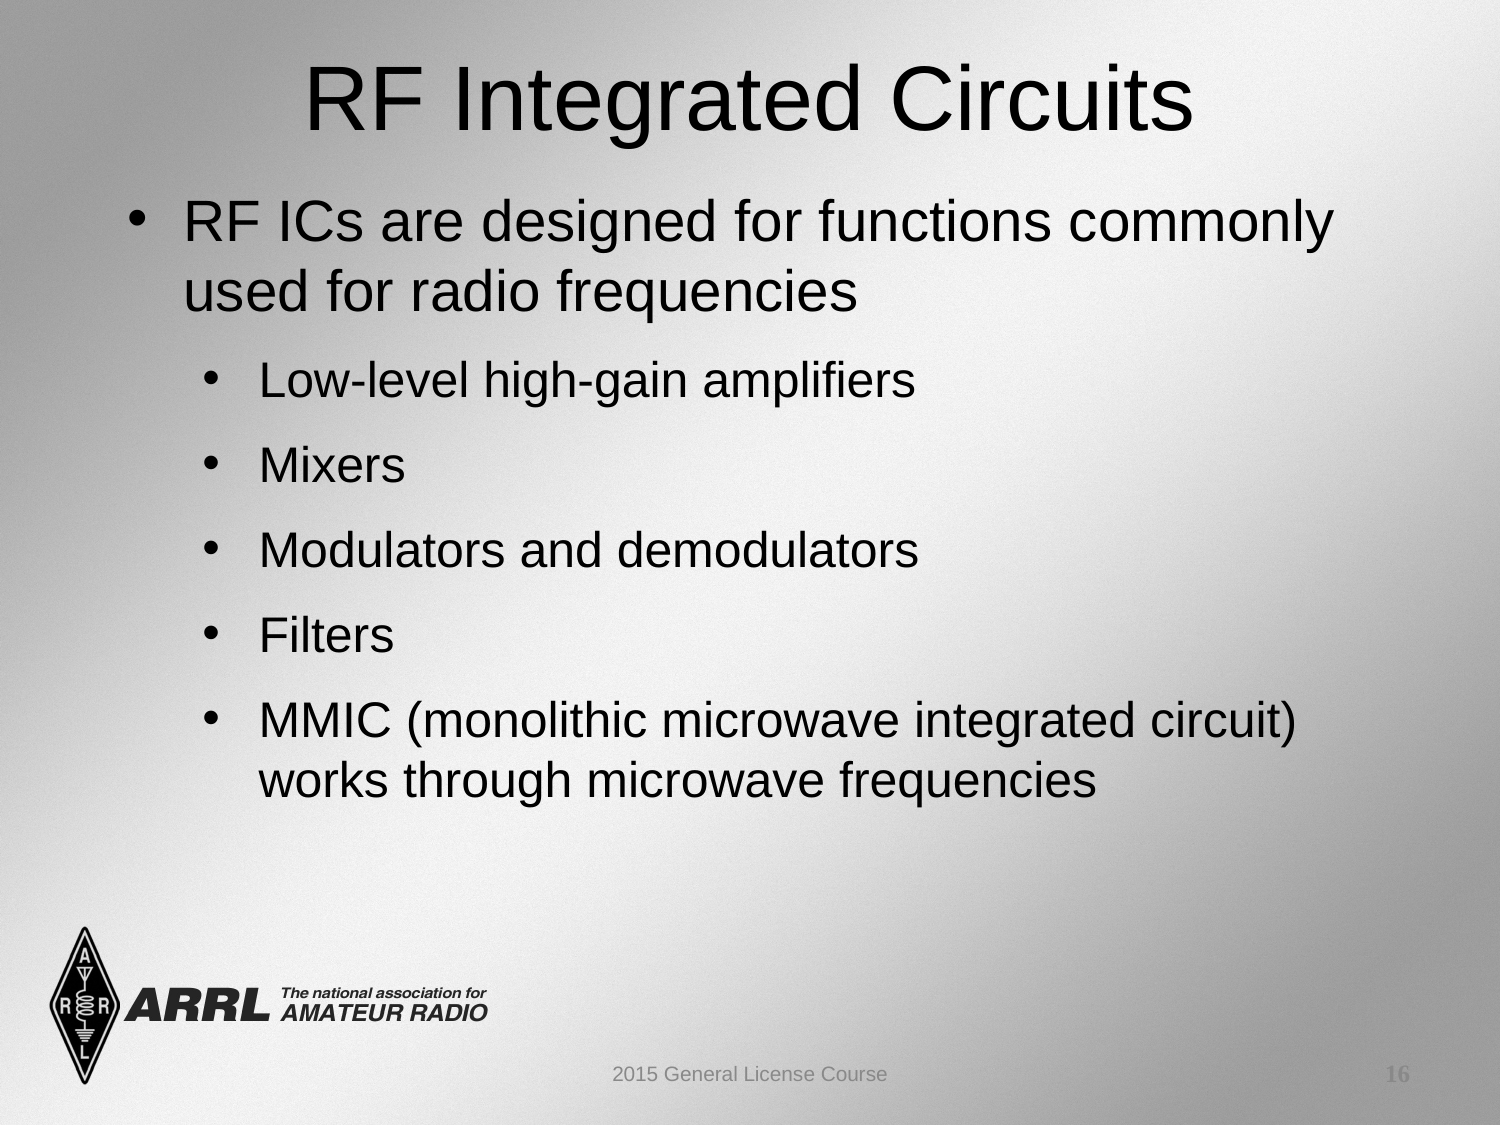

RF Integrated Circuits
RF ICs are designed for functions commonly used for radio frequencies
Low-level high-gain amplifiers
Mixers
Modulators and demodulators
Filters
MMIC (monolithic microwave integrated circuit) works through microwave frequencies
2015 General License Course